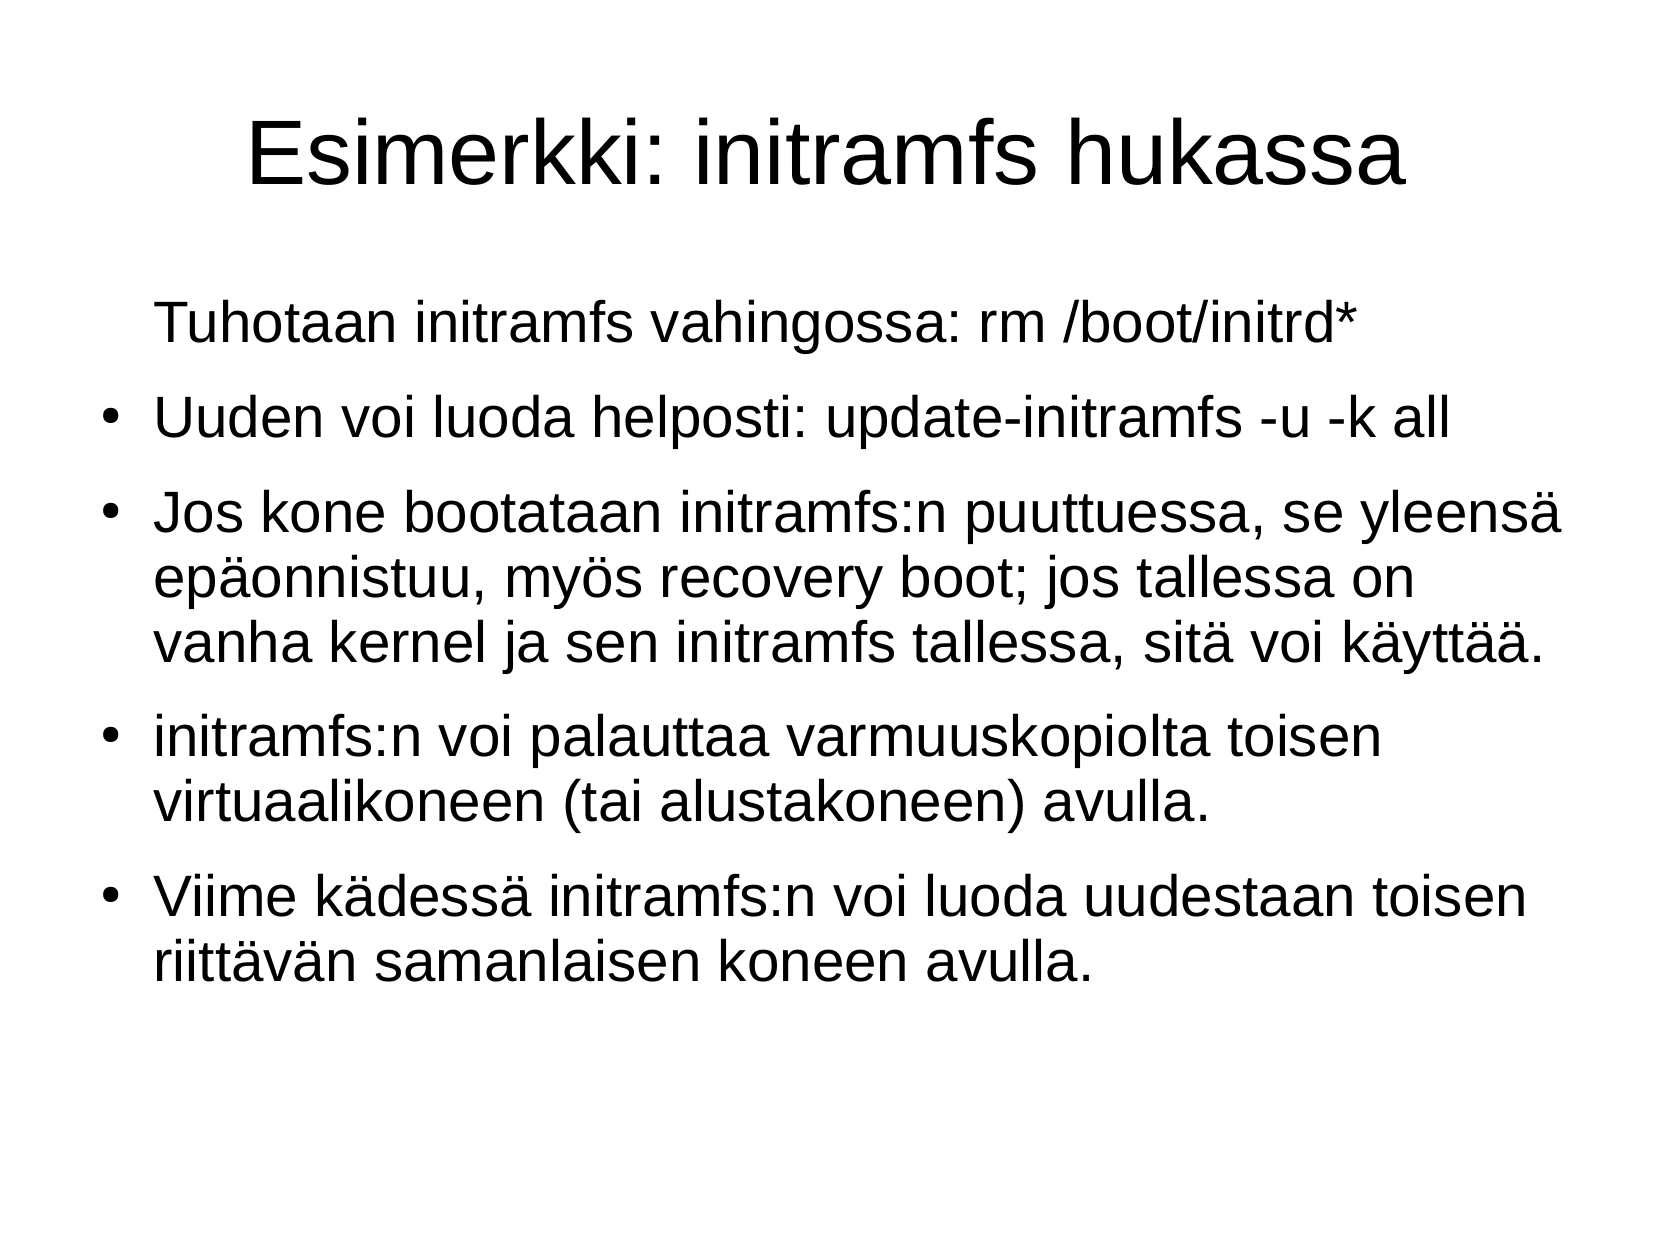

# Esimerkki: initramfs hukassa
Tuhotaan initramfs vahingossa: rm /boot/initrd*
Uuden voi luoda helposti: update-initramfs -u -k all
Jos kone bootataan initramfs:n puuttuessa, se yleensä epäonnistuu, myös recovery boot; jos tallessa on vanha kernel ja sen initramfs tallessa, sitä voi käyttää.
initramfs:n voi palauttaa varmuuskopiolta toisen virtuaalikoneen (tai alustakoneen) avulla.
Viime kädessä initramfs:n voi luoda uudestaan toisen riittävän samanlaisen koneen avulla.